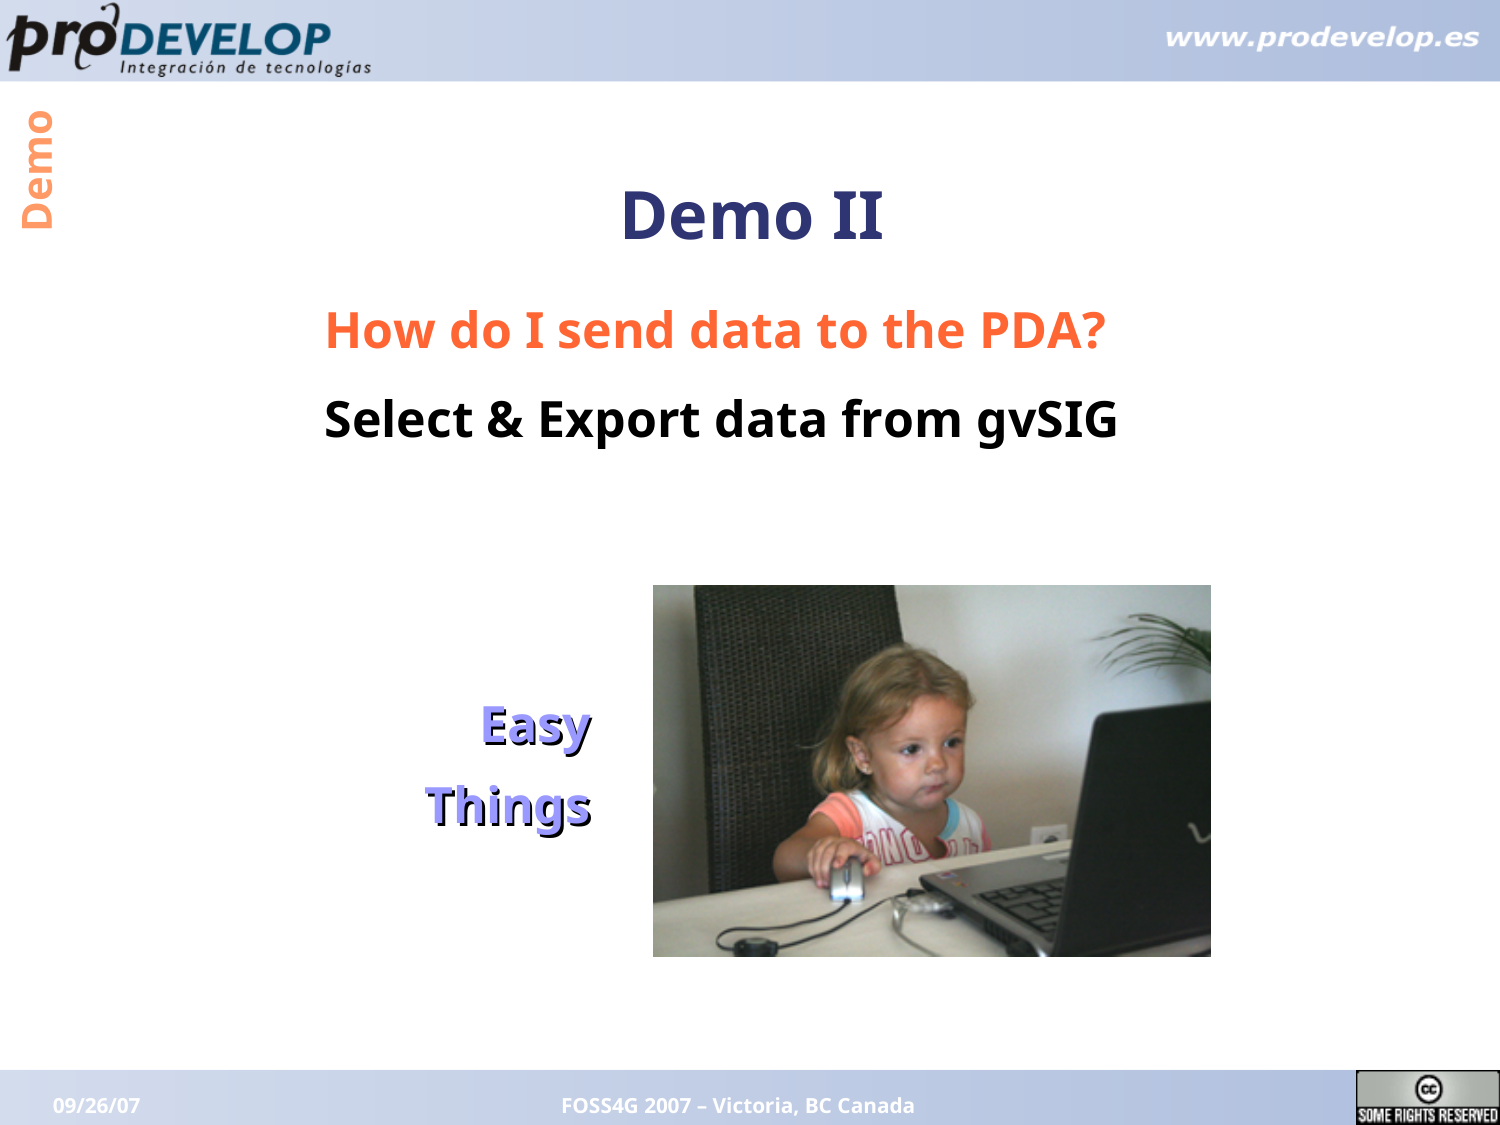

# Demo II
Demo
How do I send data to the PDA?
Select & Export data from gvSIG
Easy
Things
25/10/2006
18
Plan Difusión Interna gvSIG v. 2.0